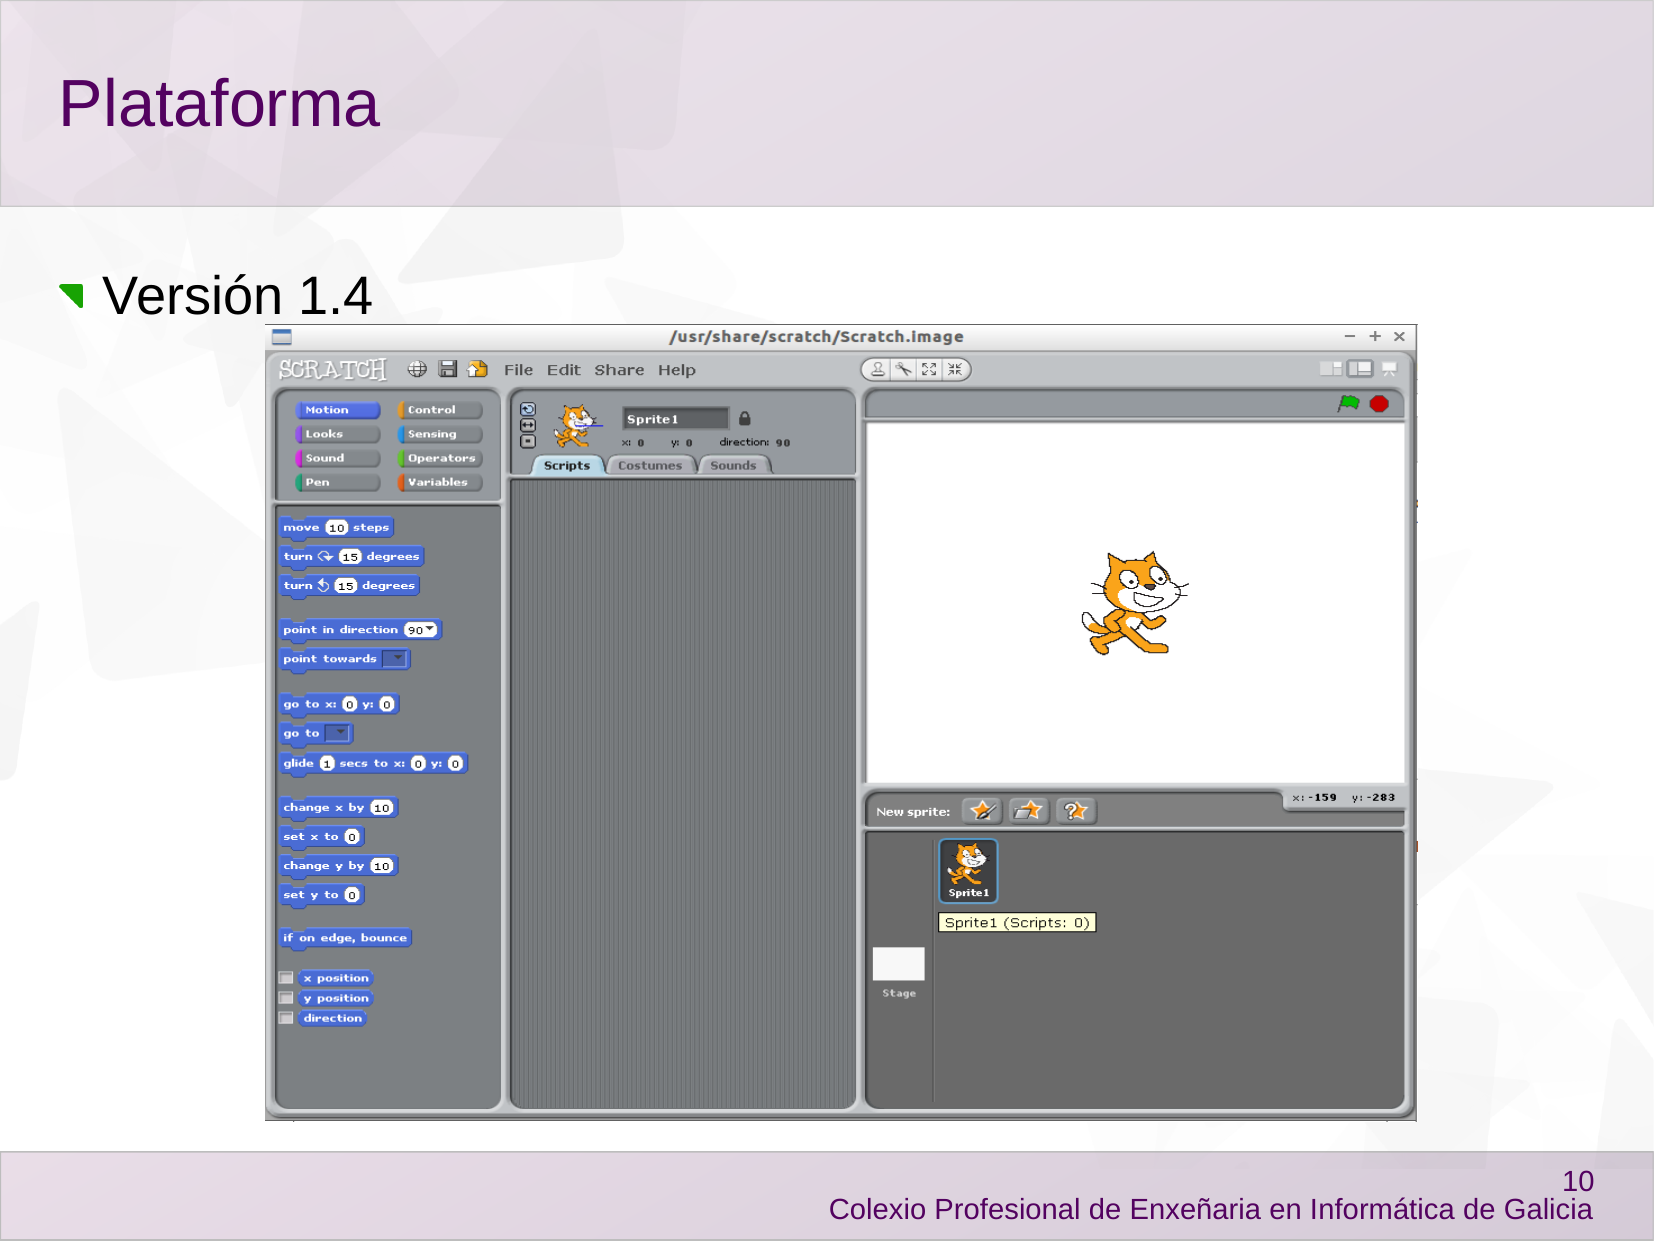

# Plataforma
Versión 1.4
10
Colexio Profesional de Enxeñaria en Informática de Galicia